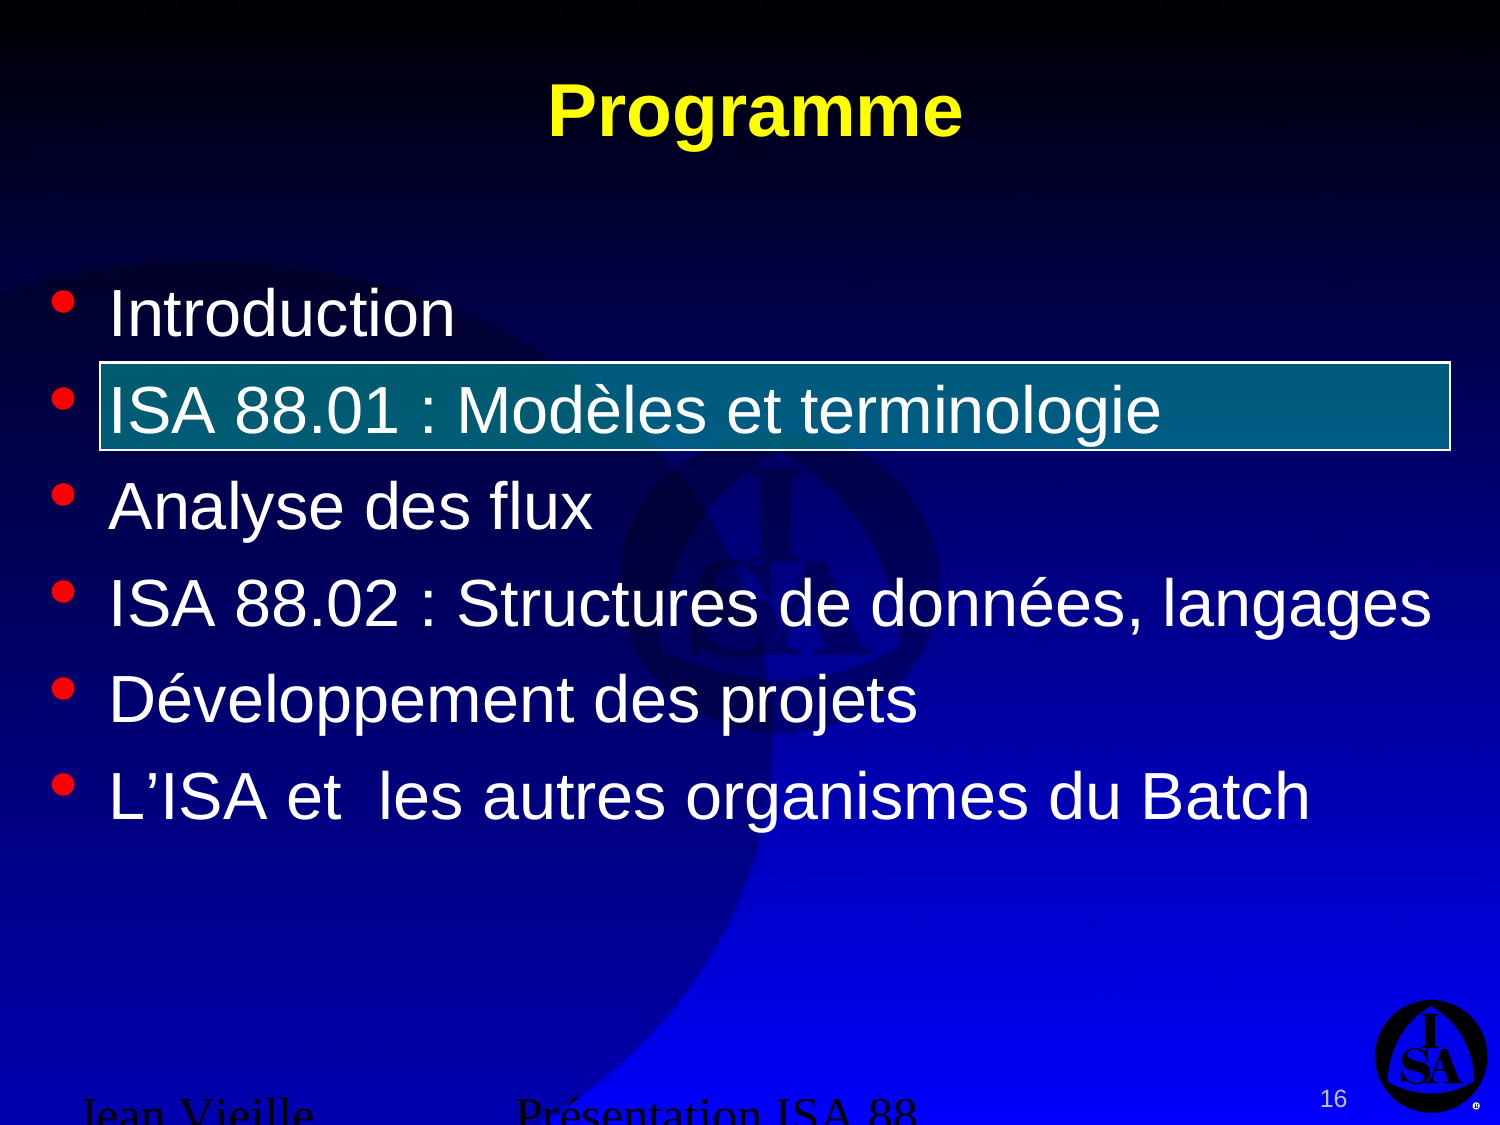

# Programme
Introduction
ISA 88.01 : Modèles et terminologie
Analyse des flux
ISA 88.02 : Structures de données, langages
Développement des projets
L’ISA et les autres organismes du Batch